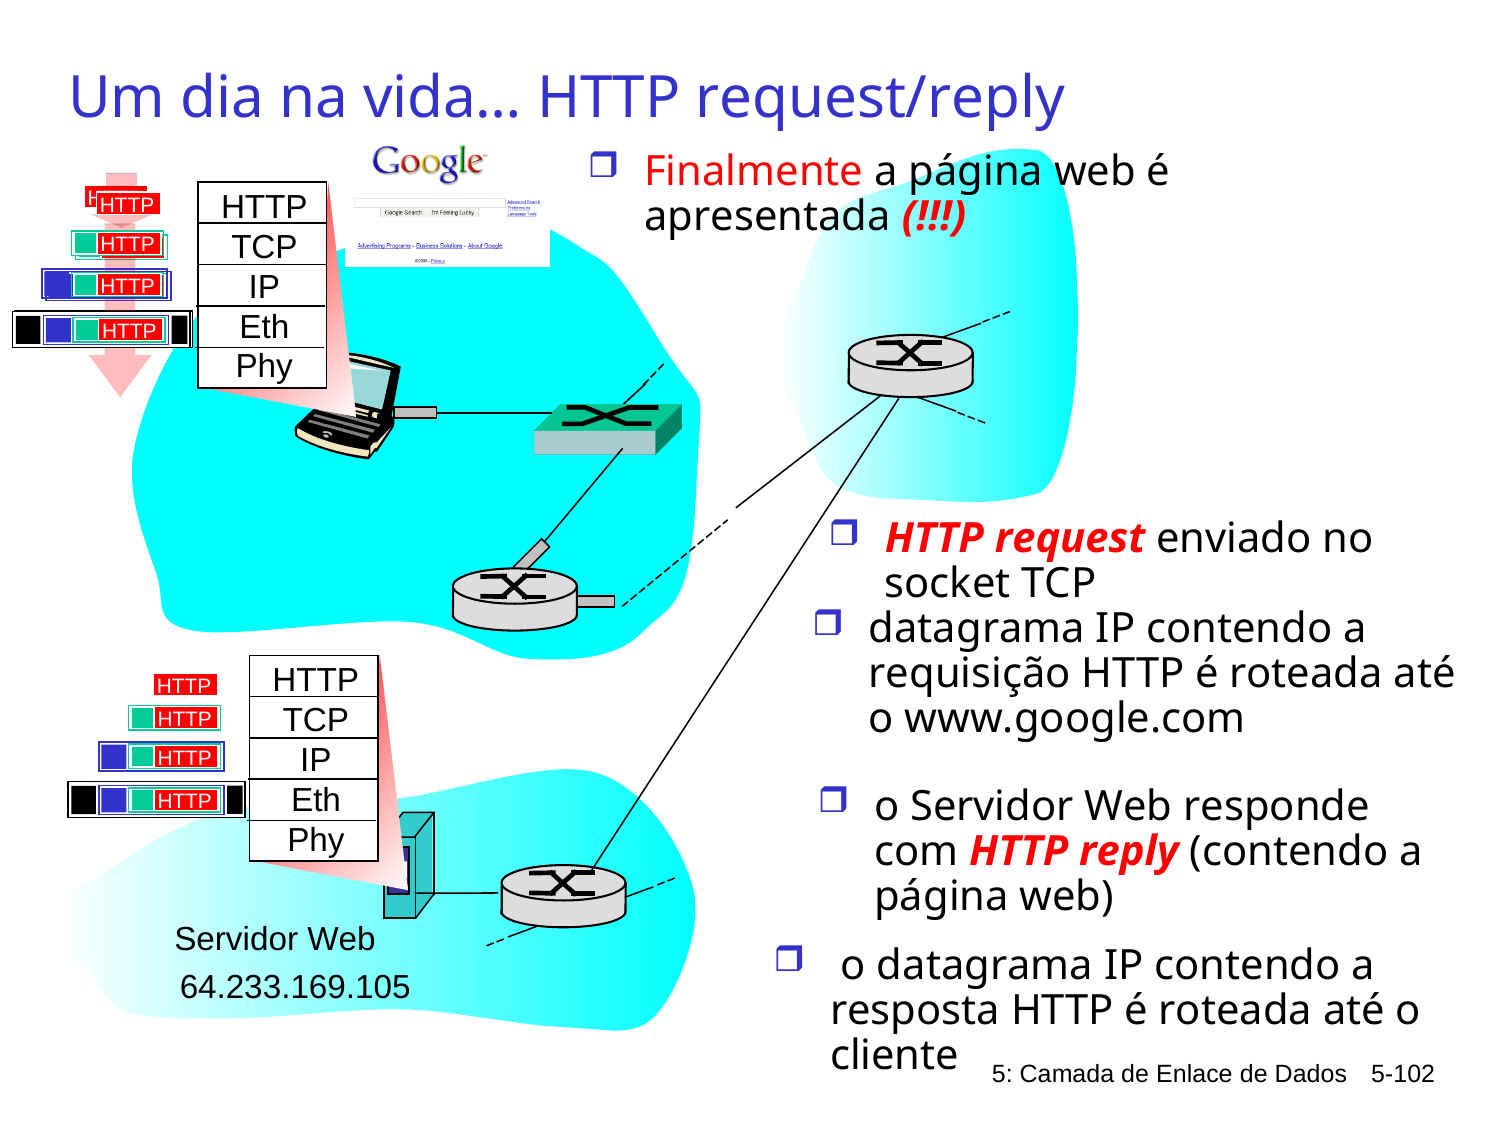

# Um dia na vida… HTTP request/reply
Finalmente a página web é apresentada (!!!)
HTTP
HTTP
TCP
IP
Eth
Phy
HTTP
HTTP
HTTP
HTTP
HTTP
HTTP
HTTP
HTTP
HTTP request enviado no socket TCP
datagrama IP contendo a requisição HTTP é roteada até o www.google.com
HTTP
TCP
IP
Eth
Phy
HTTP
HTTP
HTTP
HTTP
o Servidor Web responde com HTTP reply (contendo a página web)
HTTP
Servidor Web
 o datagrama IP contendo a resposta HTTP é roteada até o cliente
64.233.169.105
5: Camada de Enlace de Dados